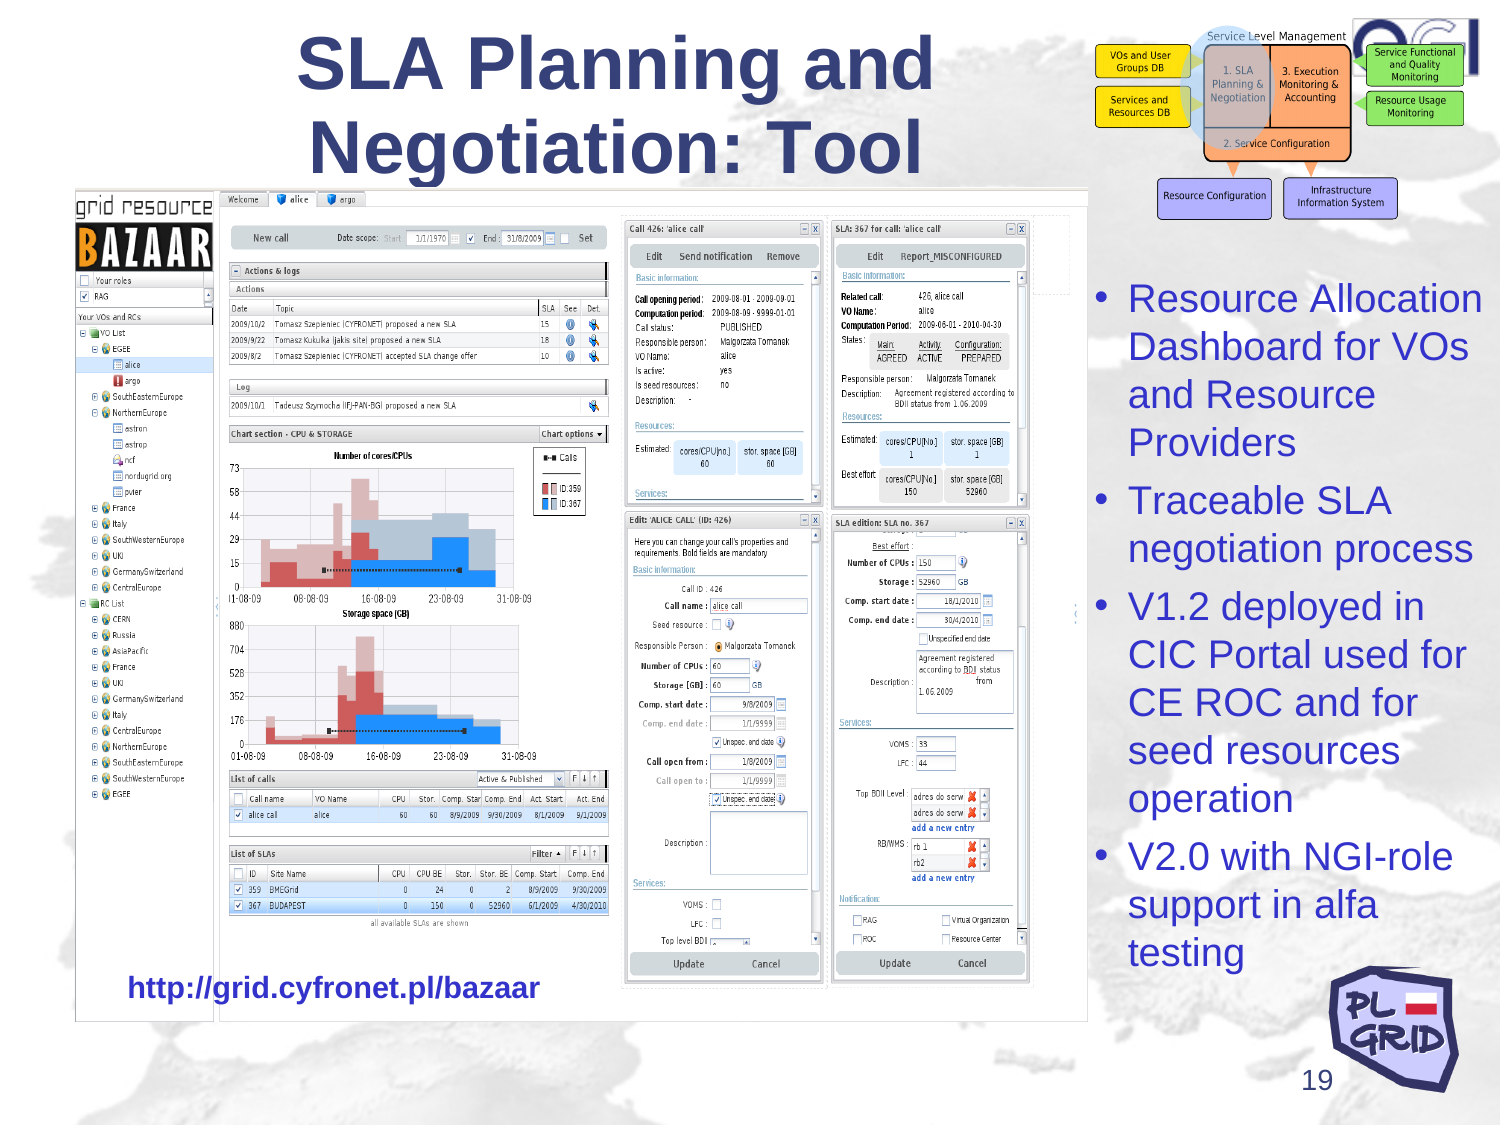

# SLA Planning and Negotiation: Tool
Resource Allocation Dashboard for VOs and Resource Providers
Traceable SLA negotiation process
V1.2 deployed in CIC Portal used for CE ROC and for seed resources operation
V2.0 with NGI-role support in alfa testing
http://grid.cyfronet.pl/bazaar
19